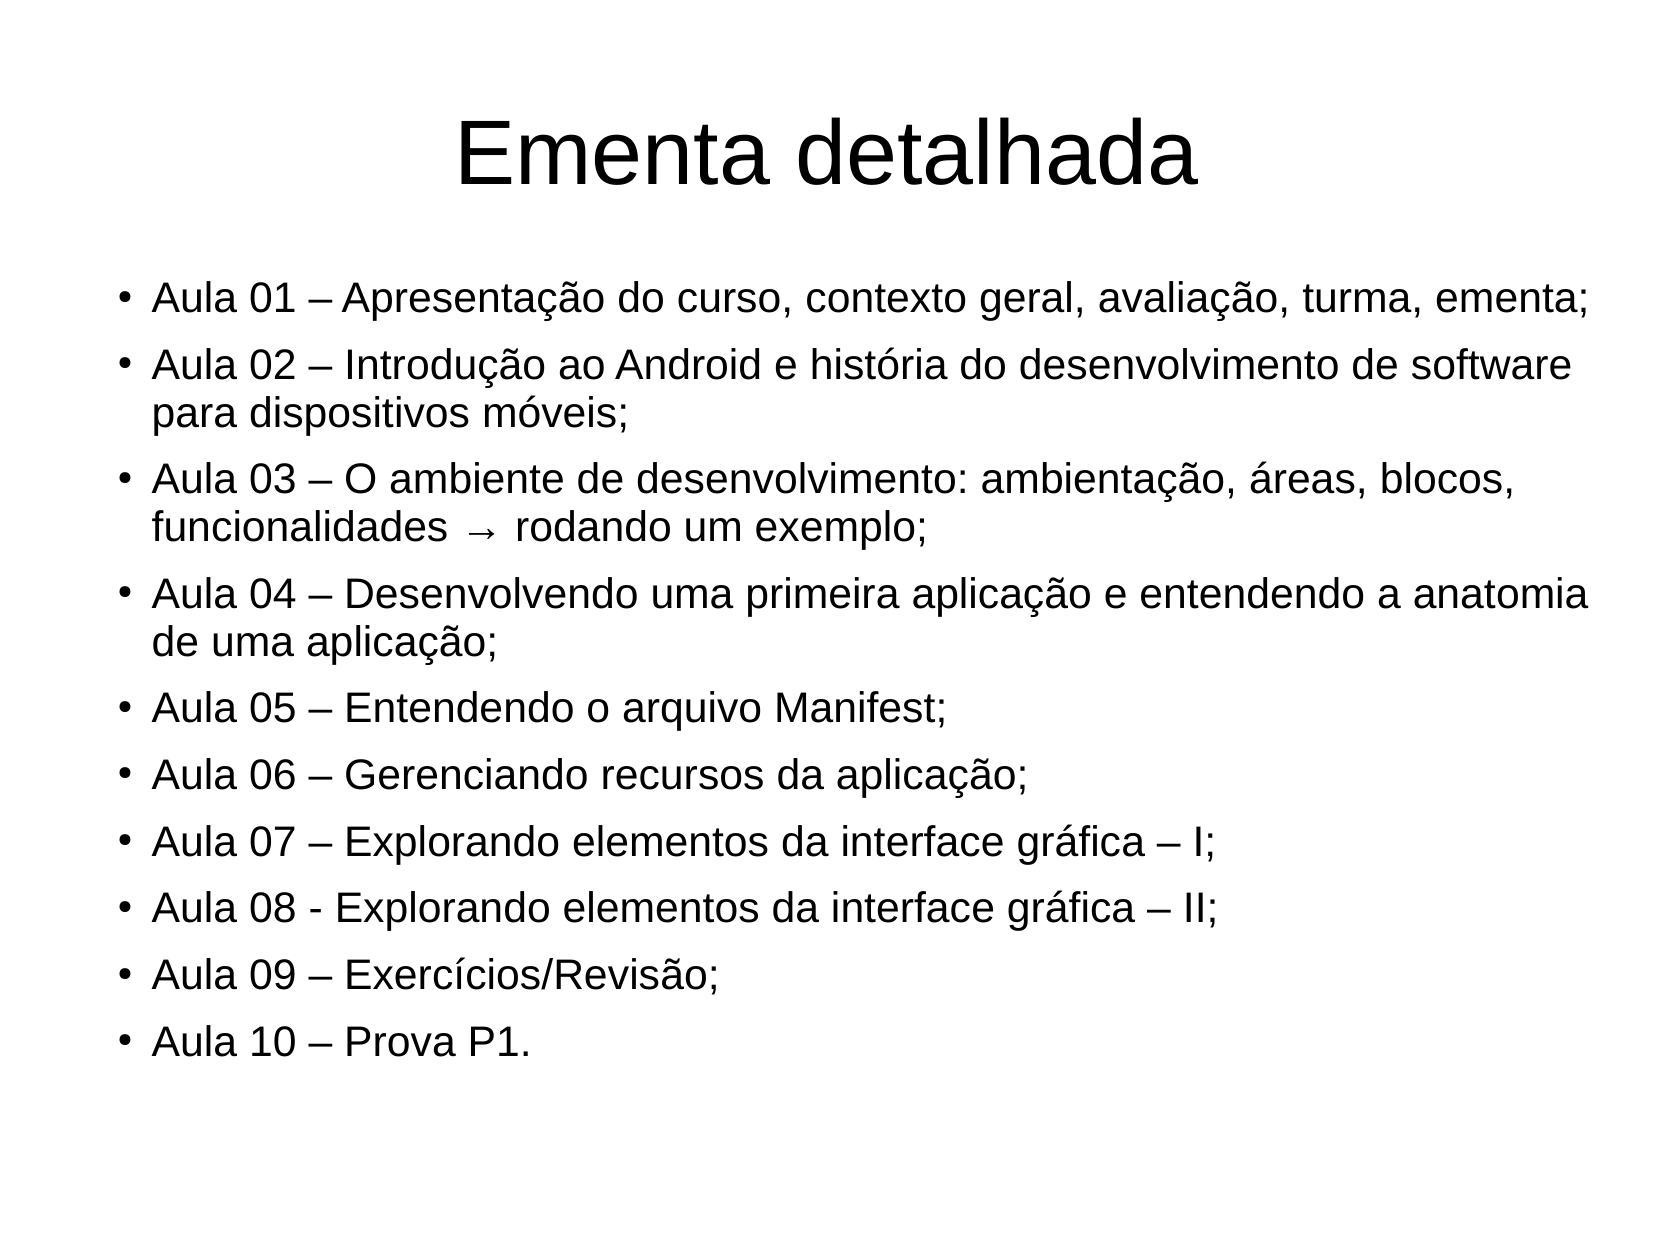

# Ementa detalhada
Aula 01 – Apresentação do curso, contexto geral, avaliação, turma, ementa;
Aula 02 – Introdução ao Android e história do desenvolvimento de software para dispositivos móveis;
Aula 03 – O ambiente de desenvolvimento: ambientação, áreas, blocos, funcionalidades → rodando um exemplo;
Aula 04 – Desenvolvendo uma primeira aplicação e entendendo a anatomia de uma aplicação;
Aula 05 – Entendendo o arquivo Manifest;
Aula 06 – Gerenciando recursos da aplicação;
Aula 07 – Explorando elementos da interface gráfica – I;
Aula 08 - Explorando elementos da interface gráfica – II;
Aula 09 – Exercícios/Revisão;
Aula 10 – Prova P1.